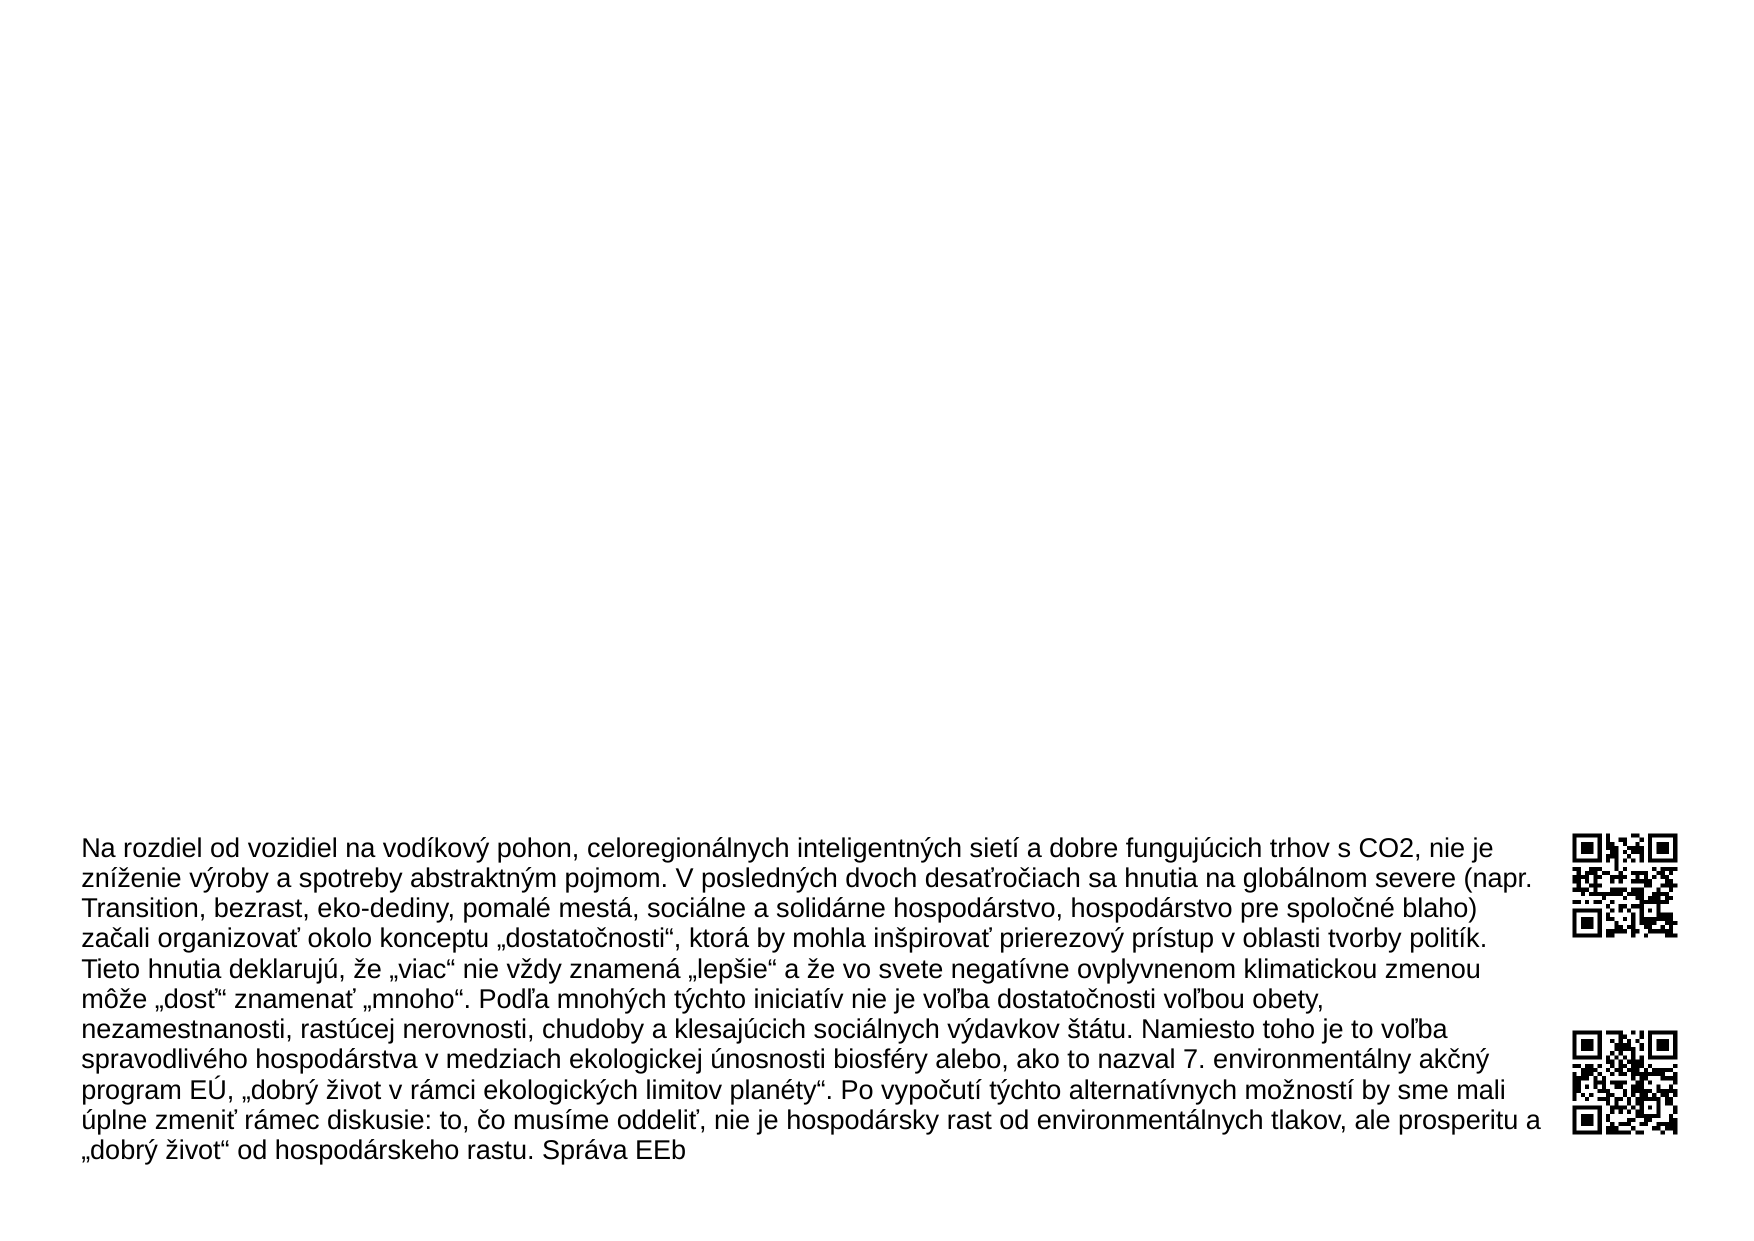

# Na rozdiel od vozidiel na vodíkový pohon, celoregionálnych inteligentných sietí a dobre fungujúcich trhov s CO2, nie je zníženie výroby a spotreby abstraktným pojmom. V posledných dvoch desaťročiach sa hnutia na globálnom severe (napr. Transition, bezrast, eko-dediny, pomalé mestá, sociálne a solidárne hospodárstvo, hospodárstvo pre spoločné blaho) začali organizovať okolo konceptu „dostatočnosti“, ktorá by mohla inšpirovať prierezový prístup v oblasti tvorby politík. Tieto hnutia deklarujú, že „viac“ nie vždy znamená „lepšie“ a že vo svete negatívne ovplyvnenom klimatickou zmenou môže „dosť“ znamenať „mnoho“. Podľa mnohých týchto iniciatív nie je voľba dostatočnosti voľbou obety, nezamestnanosti, rastúcej nerovnosti, chudoby a klesajúcich sociálnych výdavkov štátu. Namiesto toho je to voľba spravodlivého hospodárstva v medziach ekologickej únosnosti biosféry alebo, ako to nazval 7. environmentálny akčný program EÚ, „dobrý život v rámci ekologických limitov planéty“. Po vypočutí týchto alternatívnych možností by sme mali úplne zmeniť rámec diskusie: to, čo musíme oddeliť, nie je hospodársky rast od environmentálnych tlakov, ale prosperitu a „dobrý život“ od hospodárskeho rastu. Správa EEb